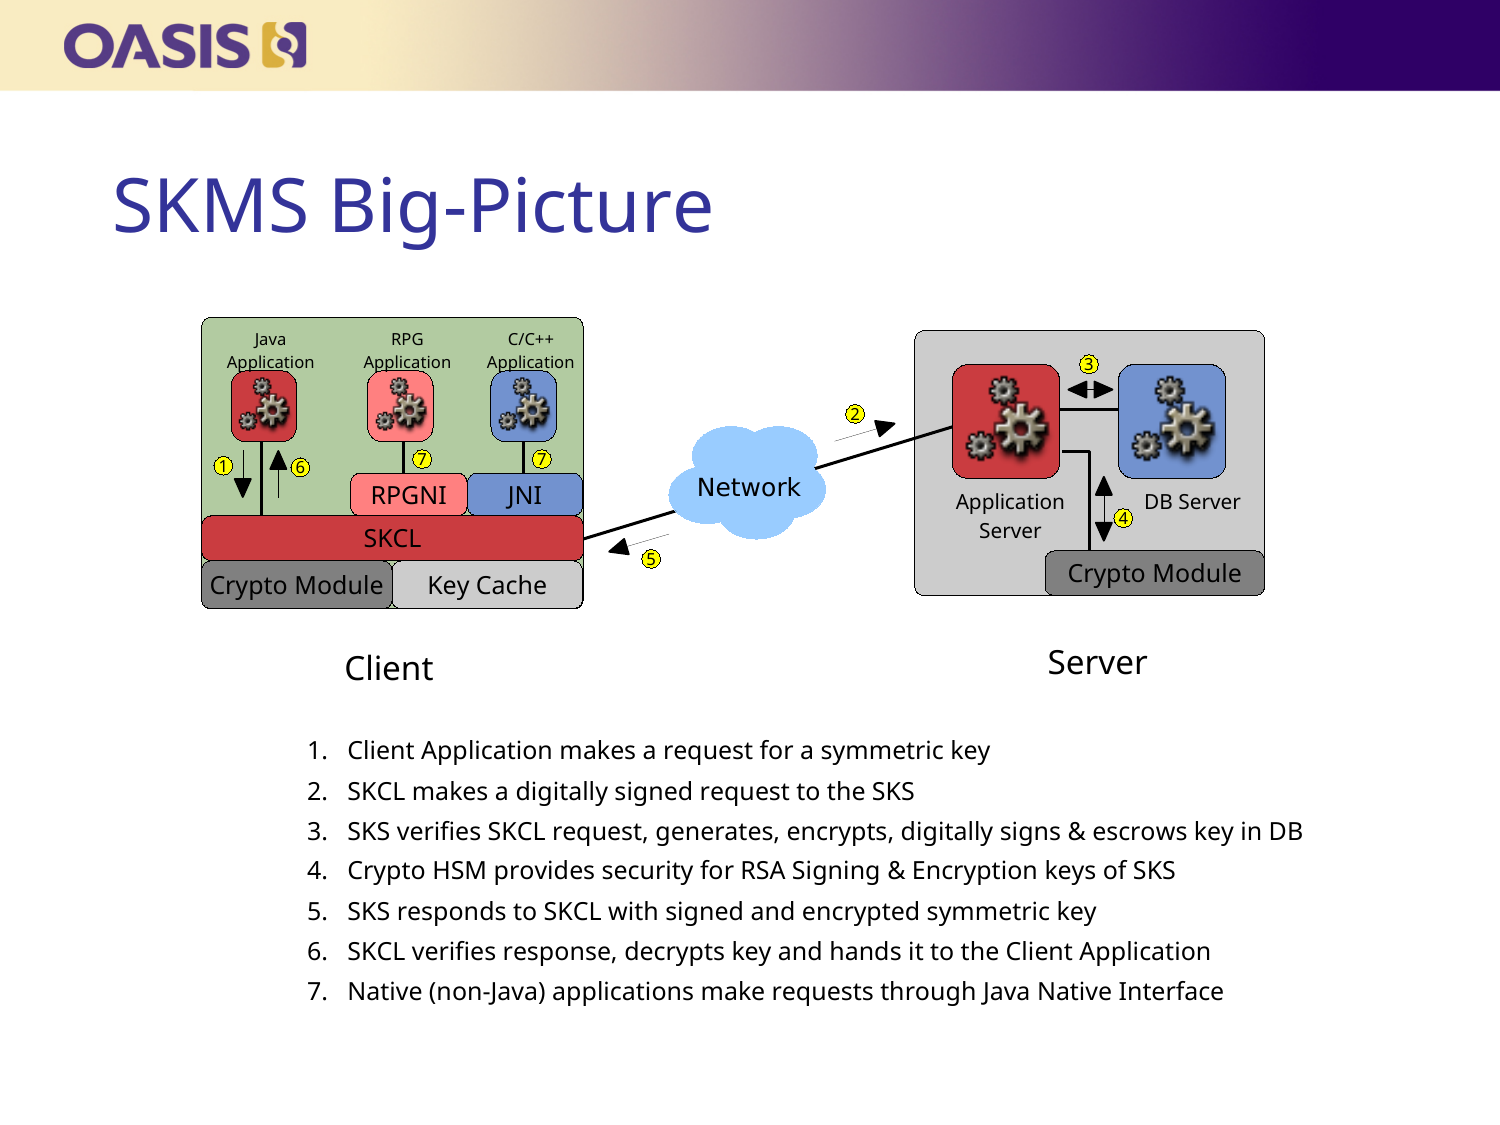

# SKMS Big-Picture
Java
Application
RPG
Application
C/C++
Application
RPGNI
JNI
SKCL
Crypto Module
Key Cache
DB Server
Application
Server
Crypto Module
3
2
Network
7
7
1
6
4
5
Server
Client
1. Client Application makes a request for a symmetric key
2. SKCL makes a digitally signed request to the SKS
3. SKS verifies SKCL request, generates, encrypts, digitally signs & escrows key in DB
4. Crypto HSM provides security for RSA Signing & Encryption keys of SKS
5. SKS responds to SKCL with signed and encrypted symmetric key
6. SKCL verifies response, decrypts key and hands it to the Client Application
7. Native (non-Java) applications make requests through Java Native Interface